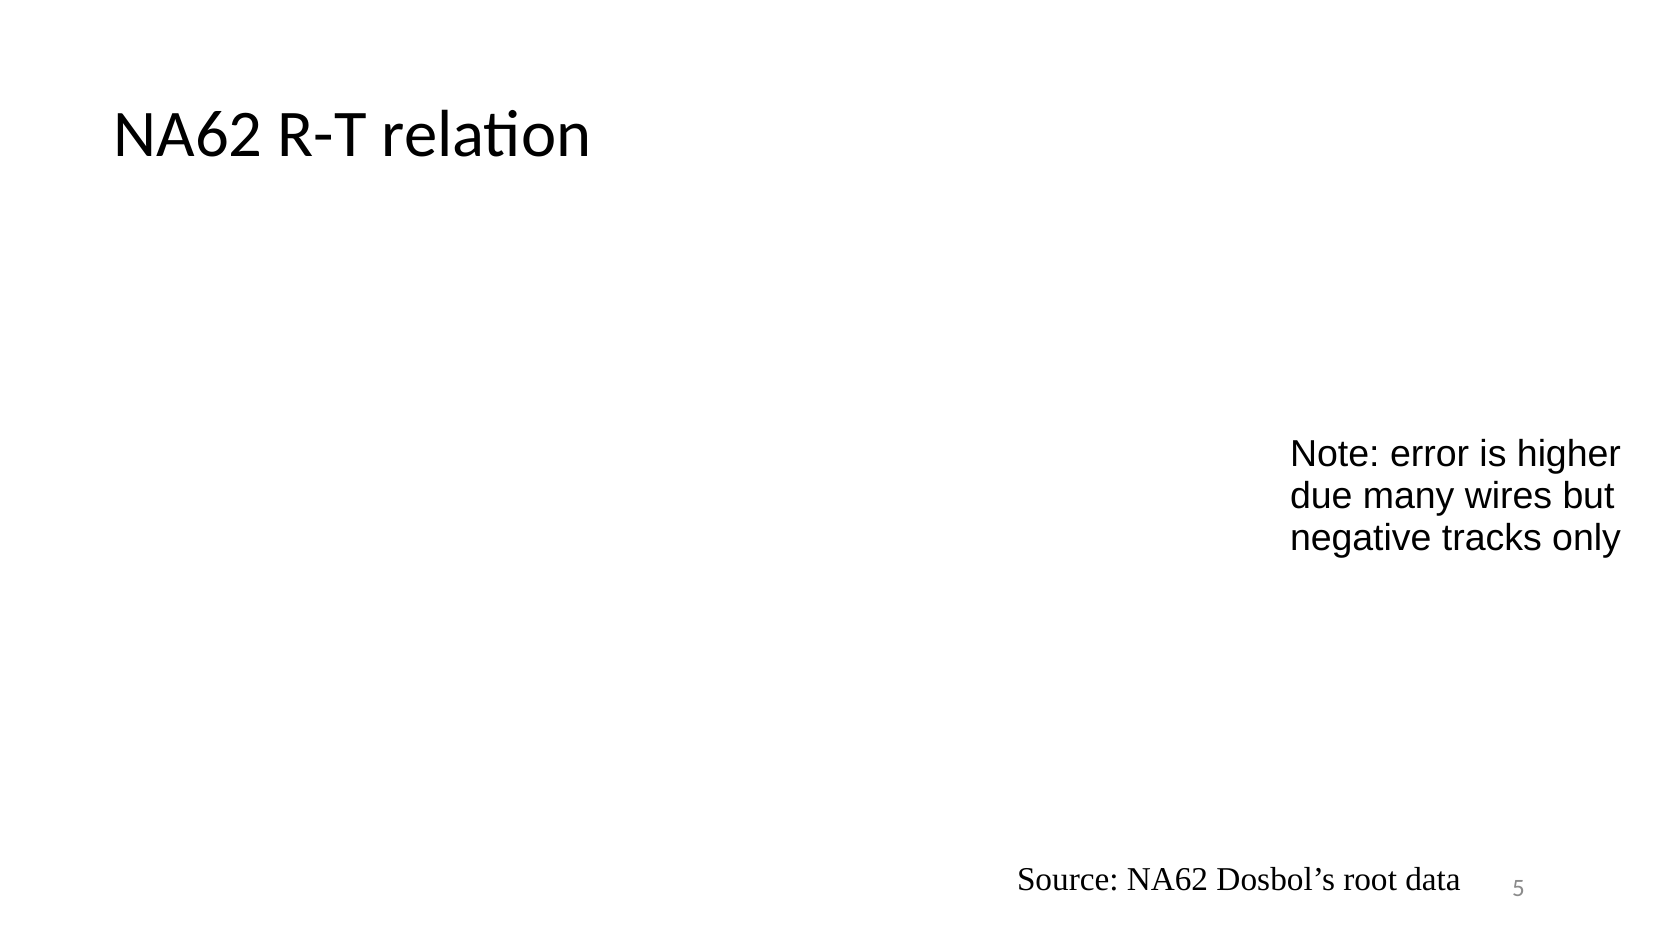

# NA62 R-T relation
Note: error is higher
due many wires but
negative tracks only
Source: NA62 Dosbol’s root data
5